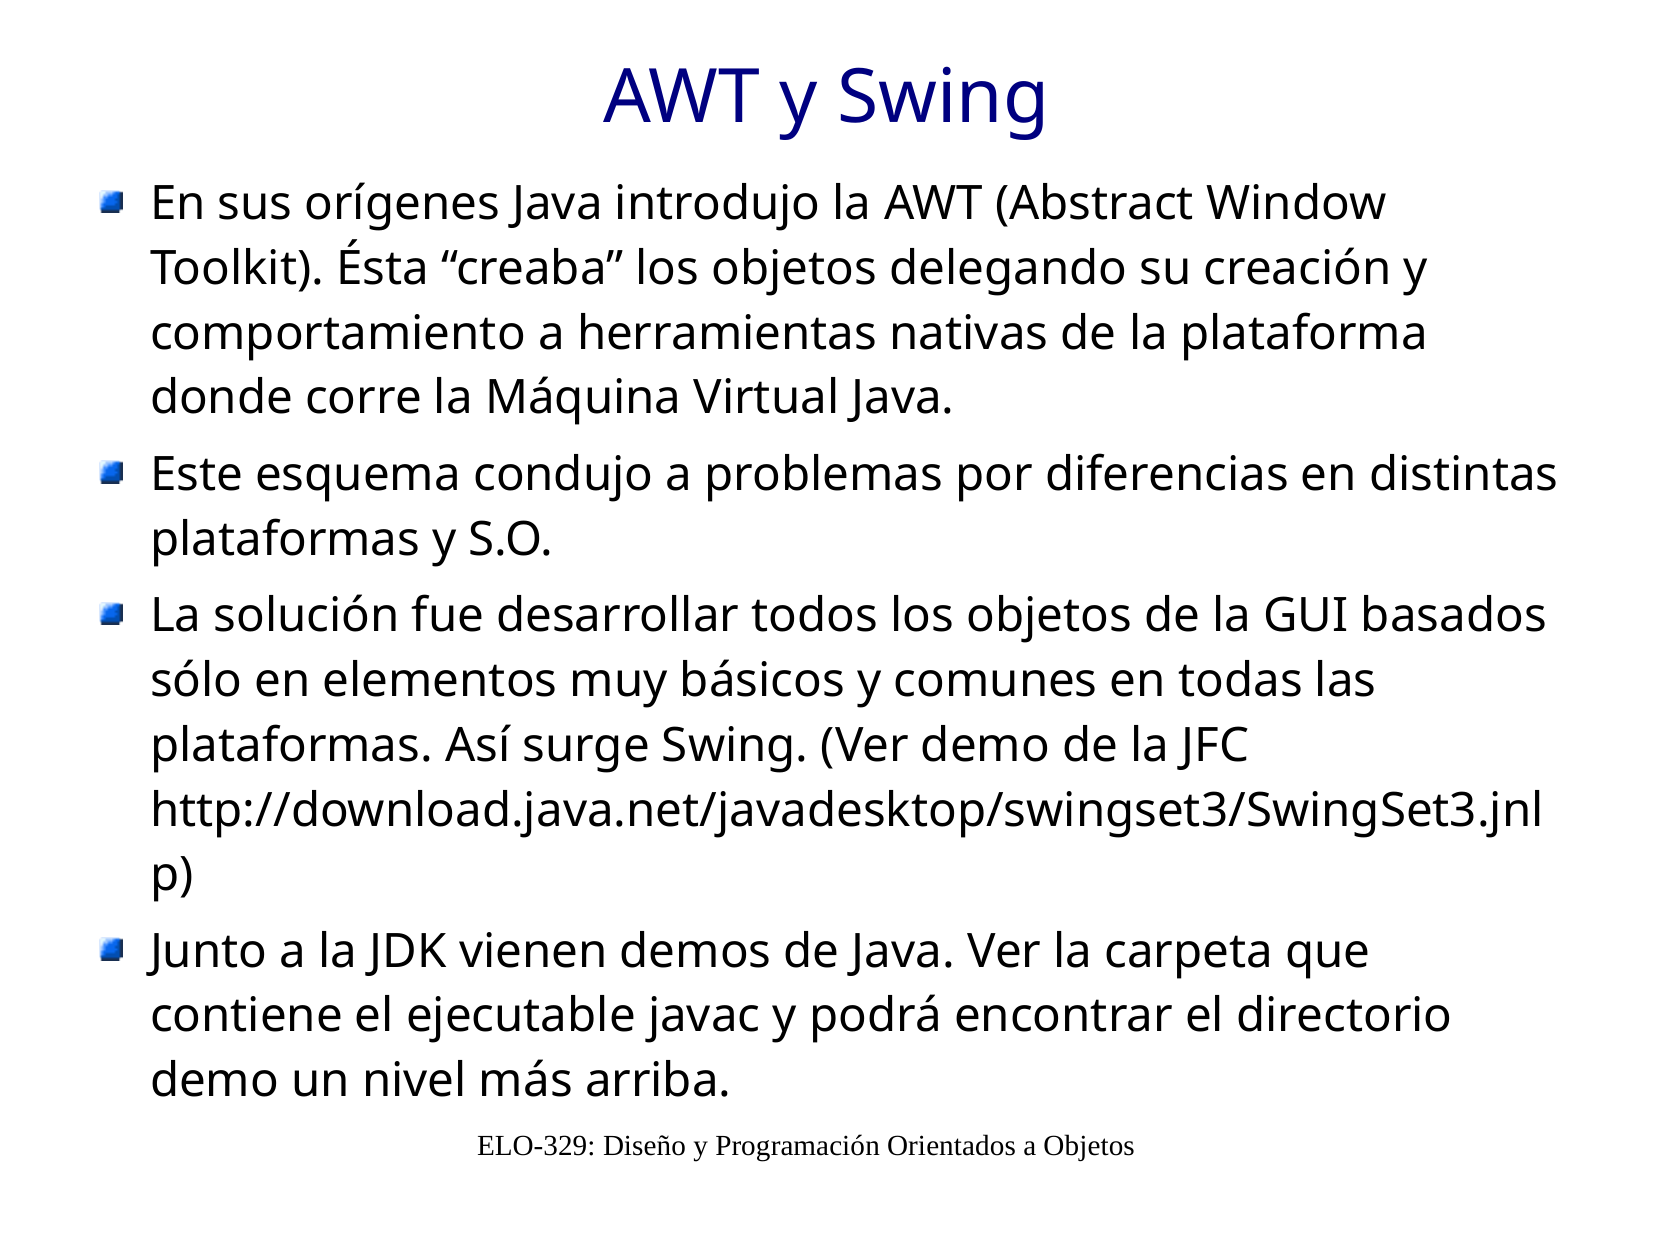

# AWT y Swing
En sus orígenes Java introdujo la AWT (Abstract Window Toolkit). Ésta “creaba” los objetos delegando su creación y comportamiento a herramientas nativas de la plataforma donde corre la Máquina Virtual Java.
Este esquema condujo a problemas por diferencias en distintas plataformas y S.O.
La solución fue desarrollar todos los objetos de la GUI basados sólo en elementos muy básicos y comunes en todas las plataformas. Así surge Swing. (Ver demo de la JFC http://download.java.net/javadesktop/swingset3/SwingSet3.jnlp)‏
Junto a la JDK vienen demos de Java. Ver la carpeta que contiene el ejecutable javac y podrá encontrar el directorio demo un nivel más arriba.